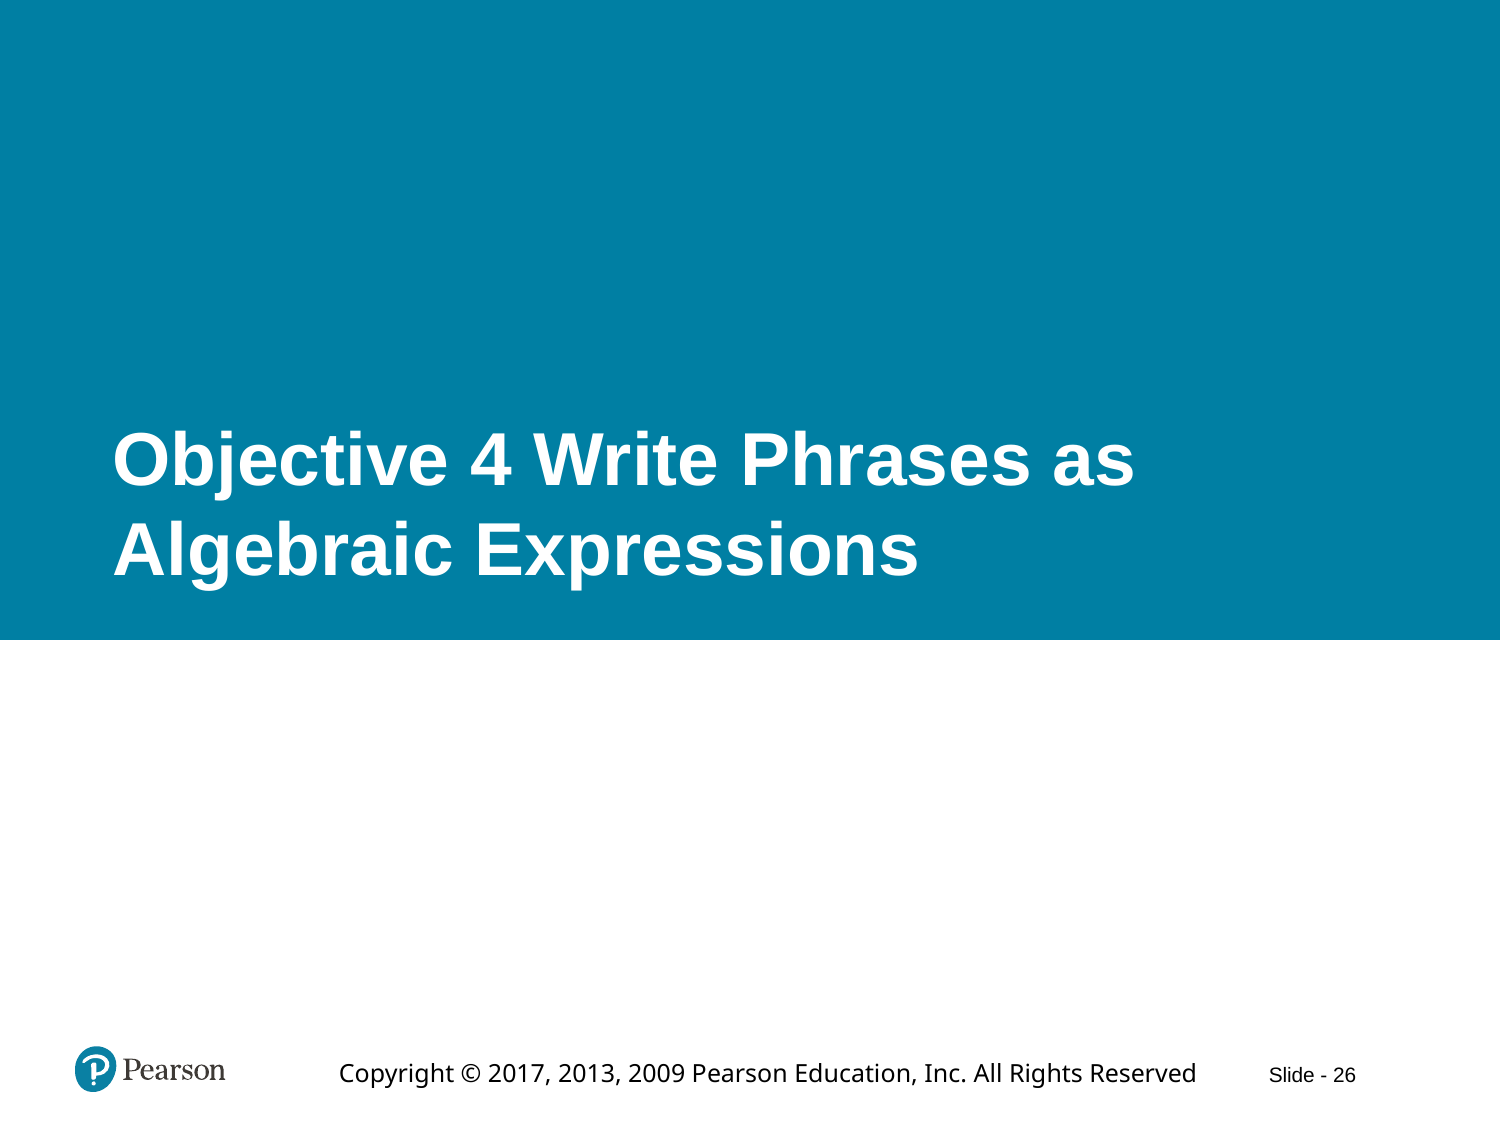

# Objective 4 Write Phrases as Algebraic Expressions